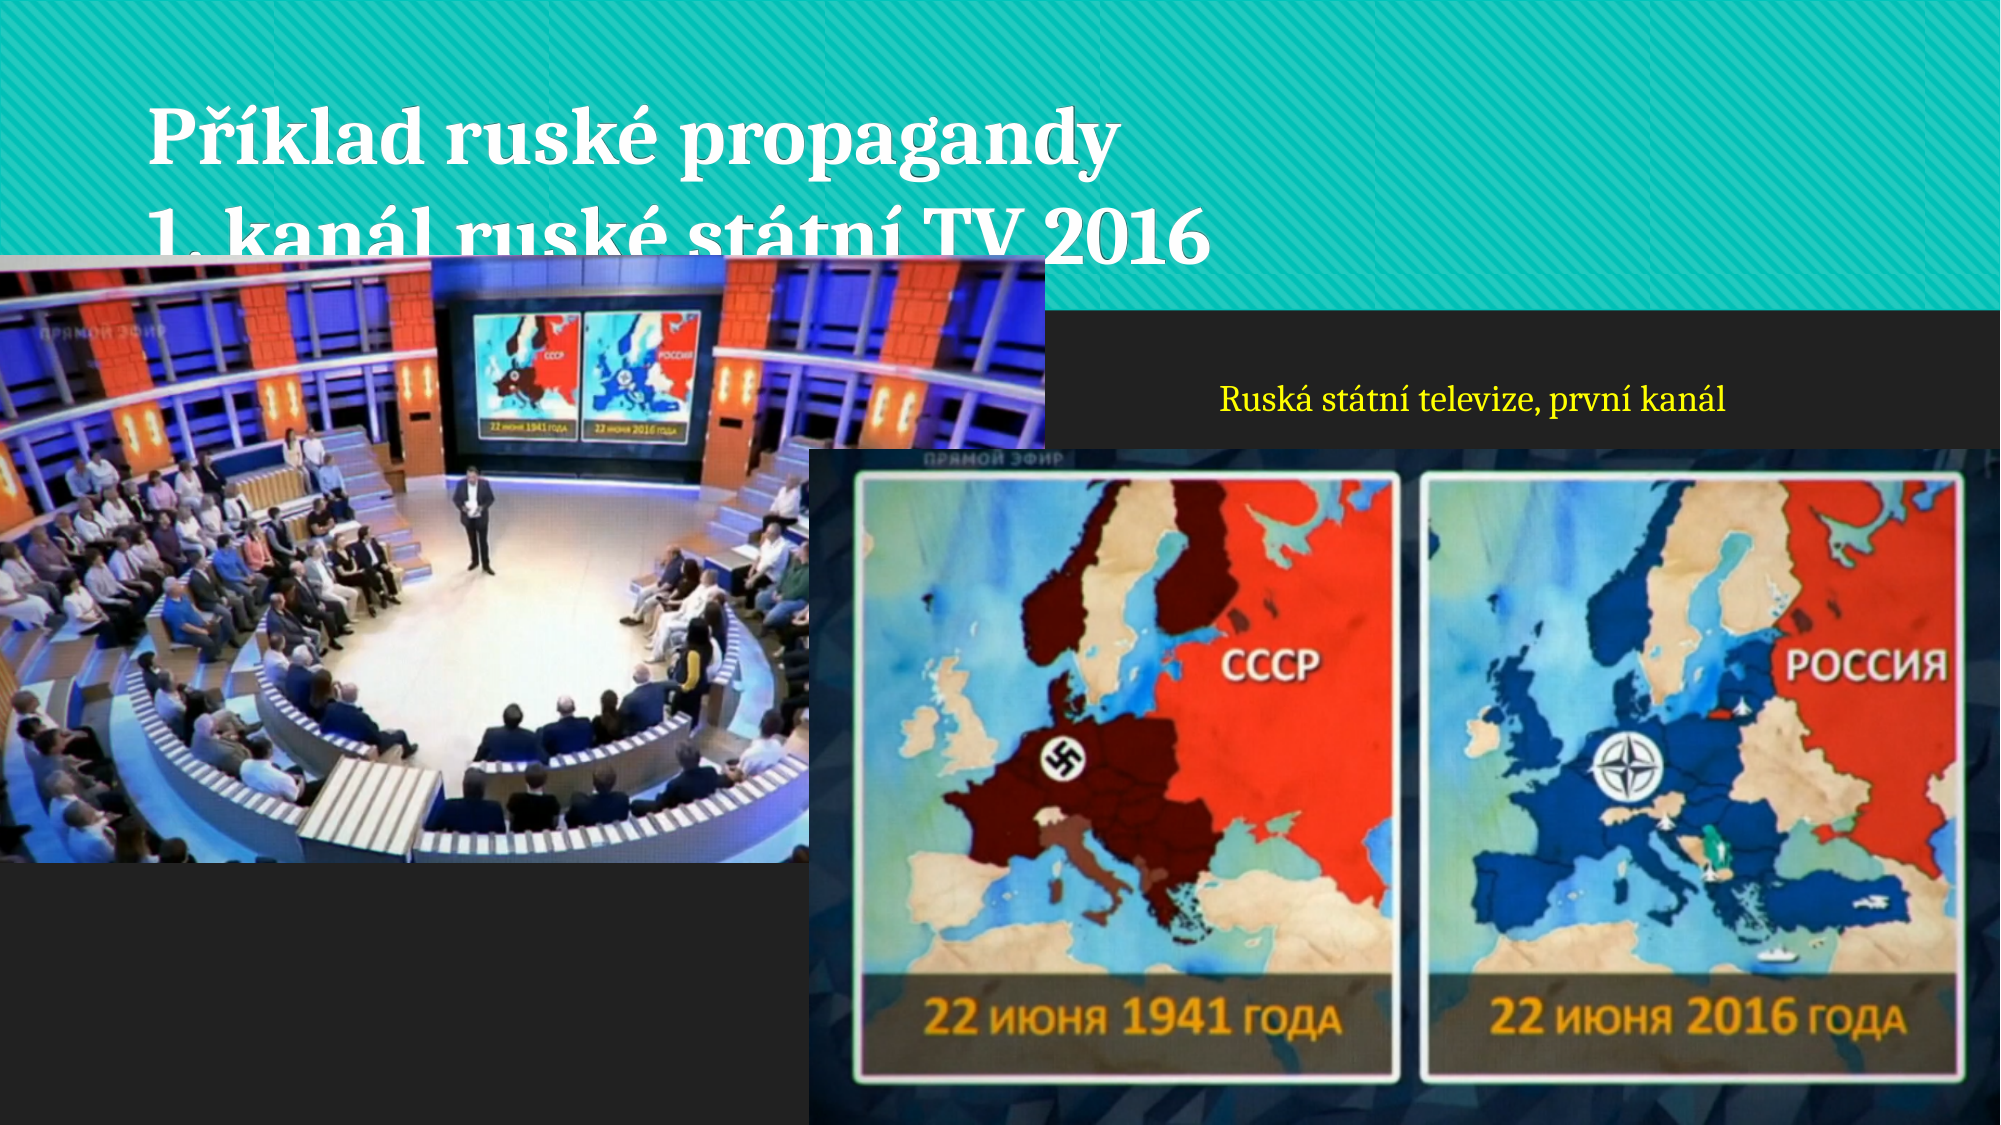

# Příklad ruské propagandy 1. kanál ruské státní TV 2016
Ruská státní televize, první kanál